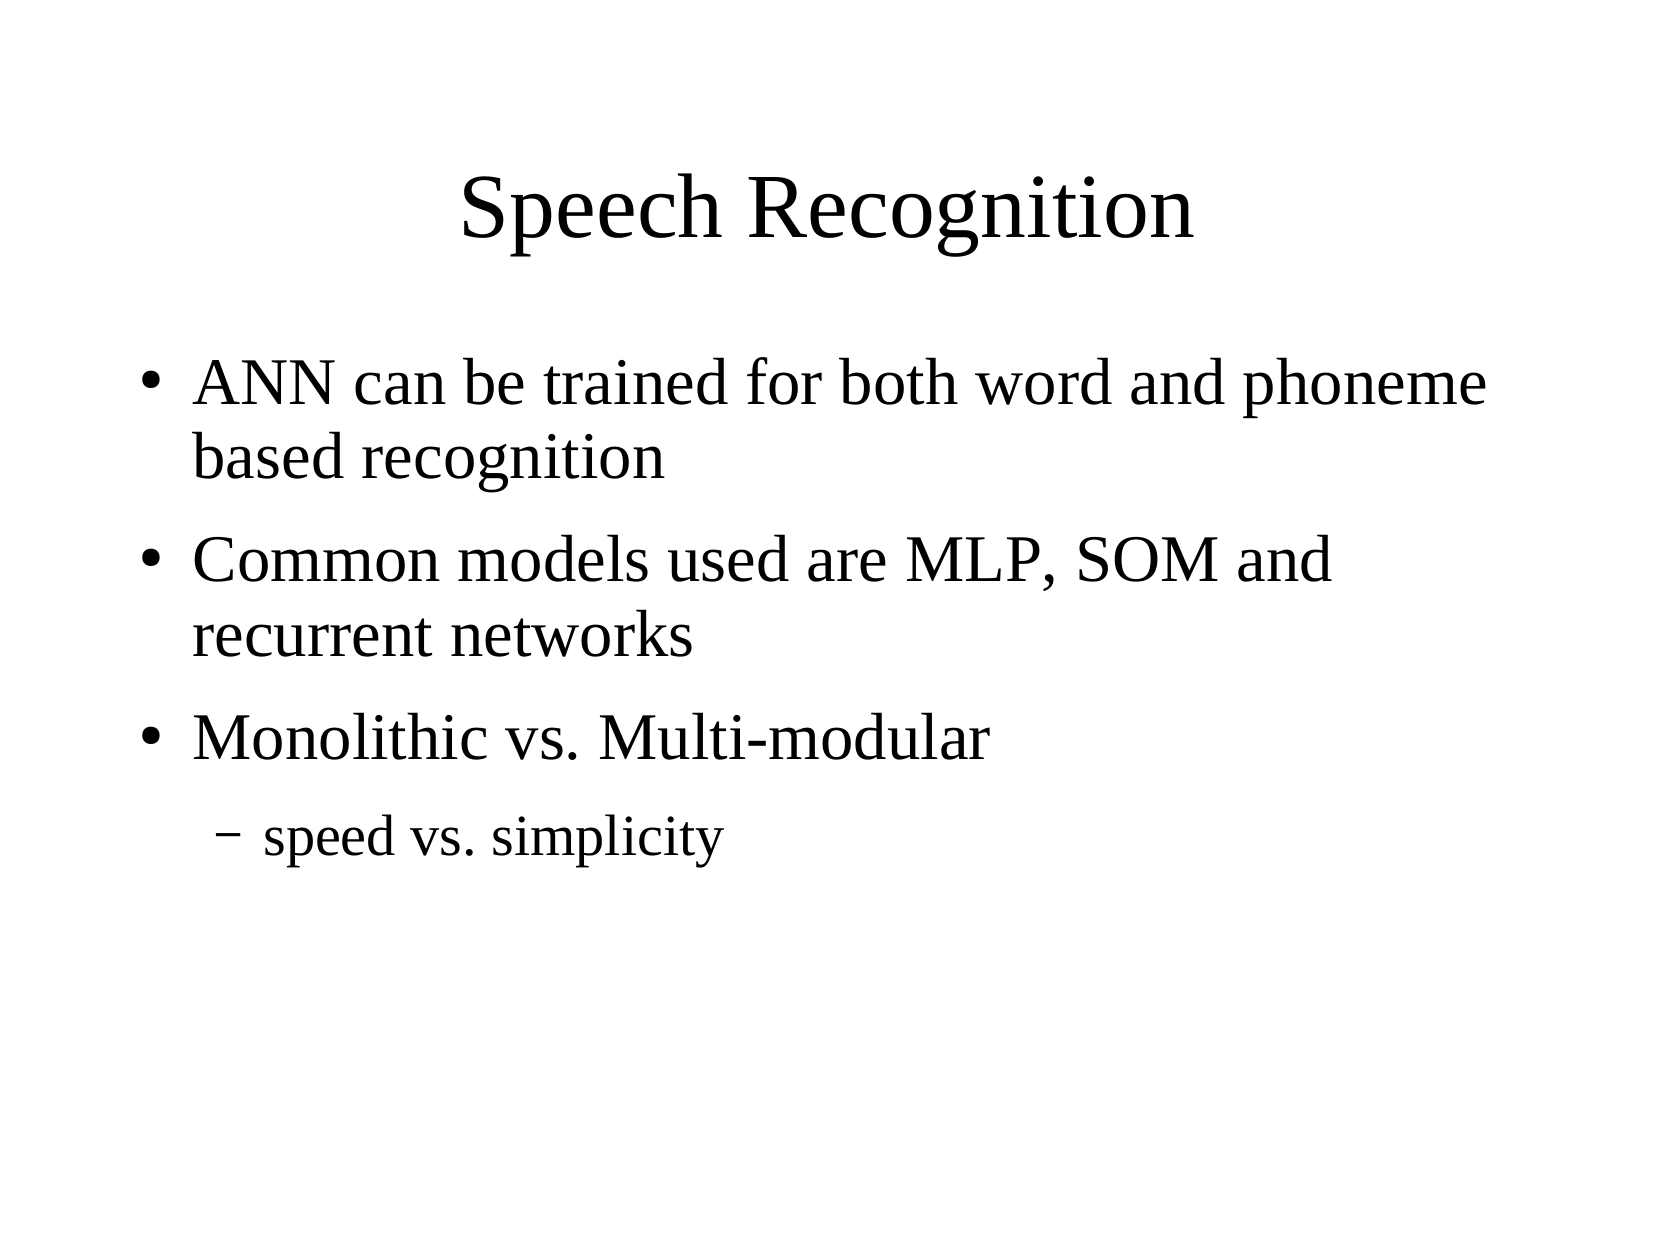

# Speech Recognition
ANN can be trained for both word and phoneme based recognition
Common models used are MLP, SOM and recurrent networks
Monolithic vs. Multi-modular
speed vs. simplicity